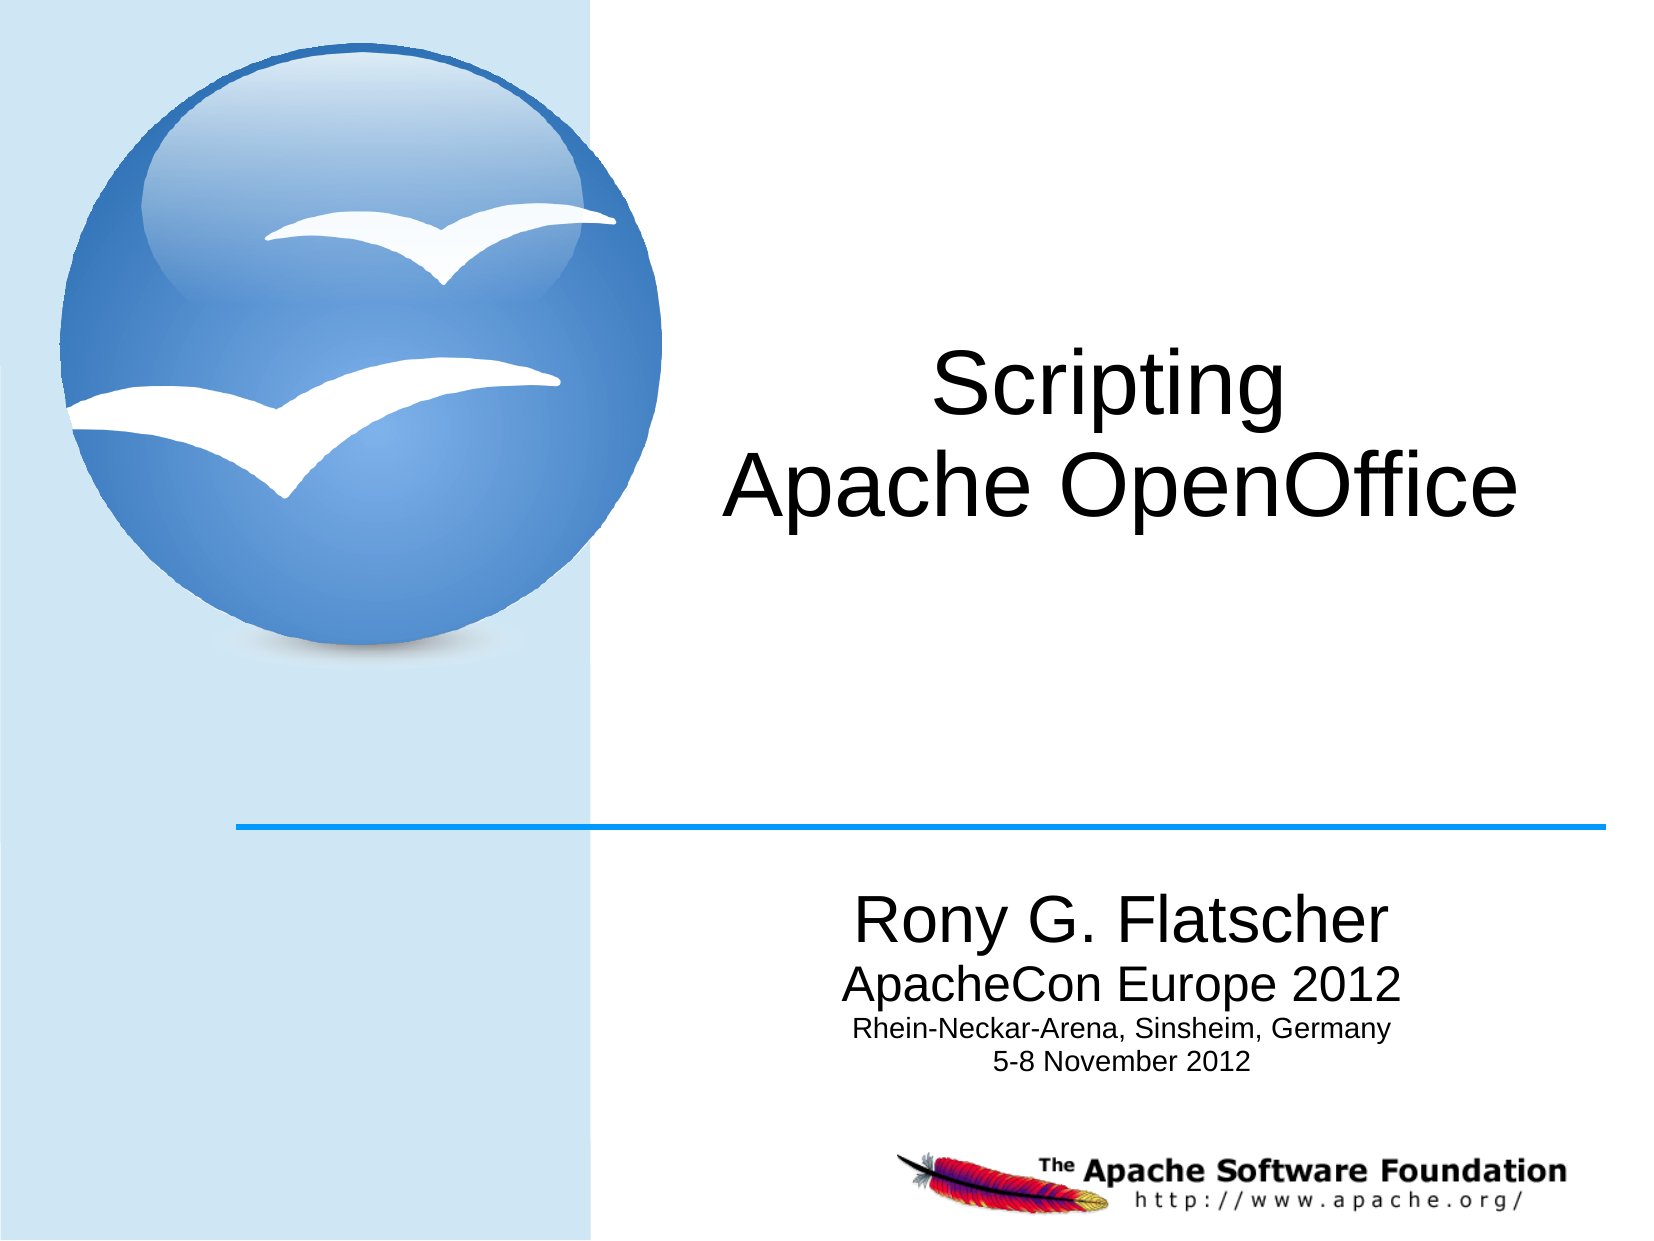

# Scripting Apache OpenOffice
Rony G. Flatscher
ApacheCon Europe 2012
Rhein-Neckar-Arena, Sinsheim, Germany
5-8 November 2012